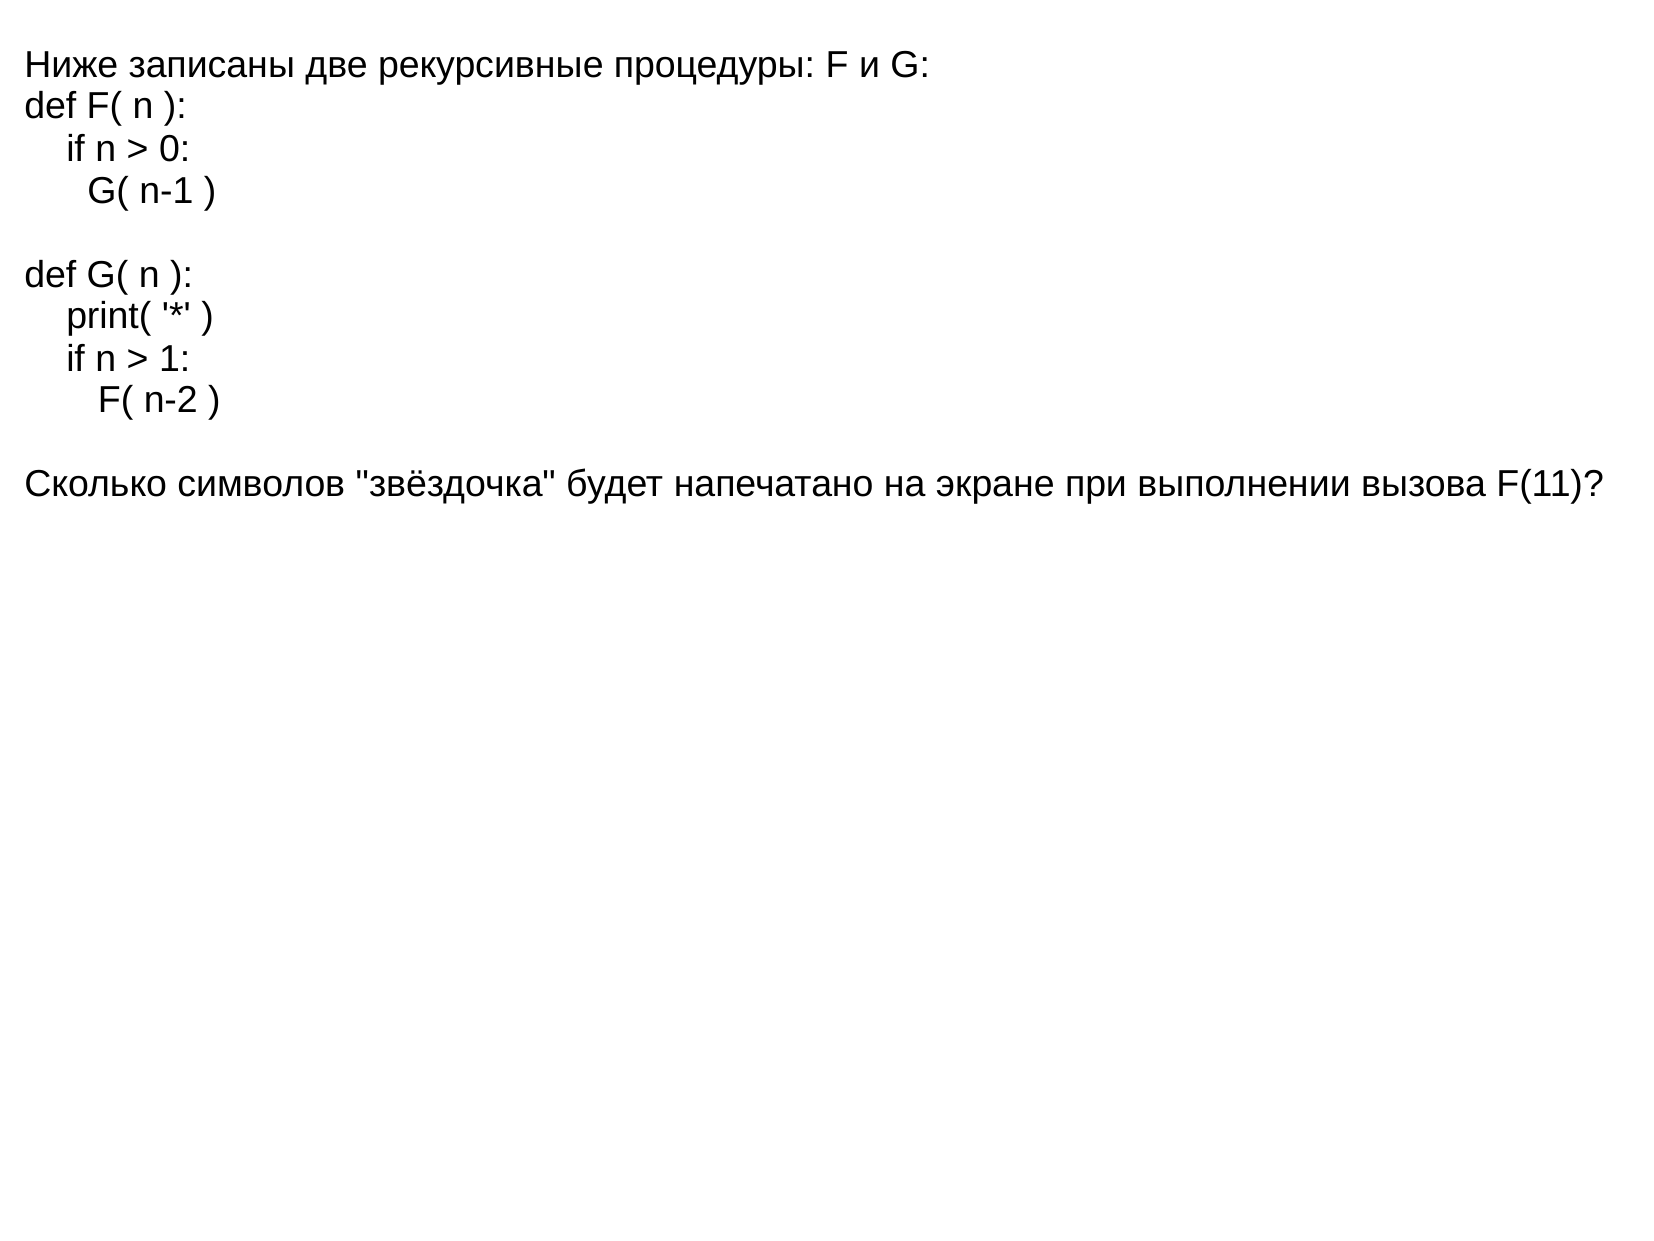

Ниже записаны две рекурсивные процедуры: F и G:
def F( n ):
 if n > 0:
 G( n-1 )
def G( n ):
 print( '*' )
 if n > 1:
 F( n-2 )
Сколько символов "звёздочка" будет напечатано на экране при выполнении вызова F(11)?